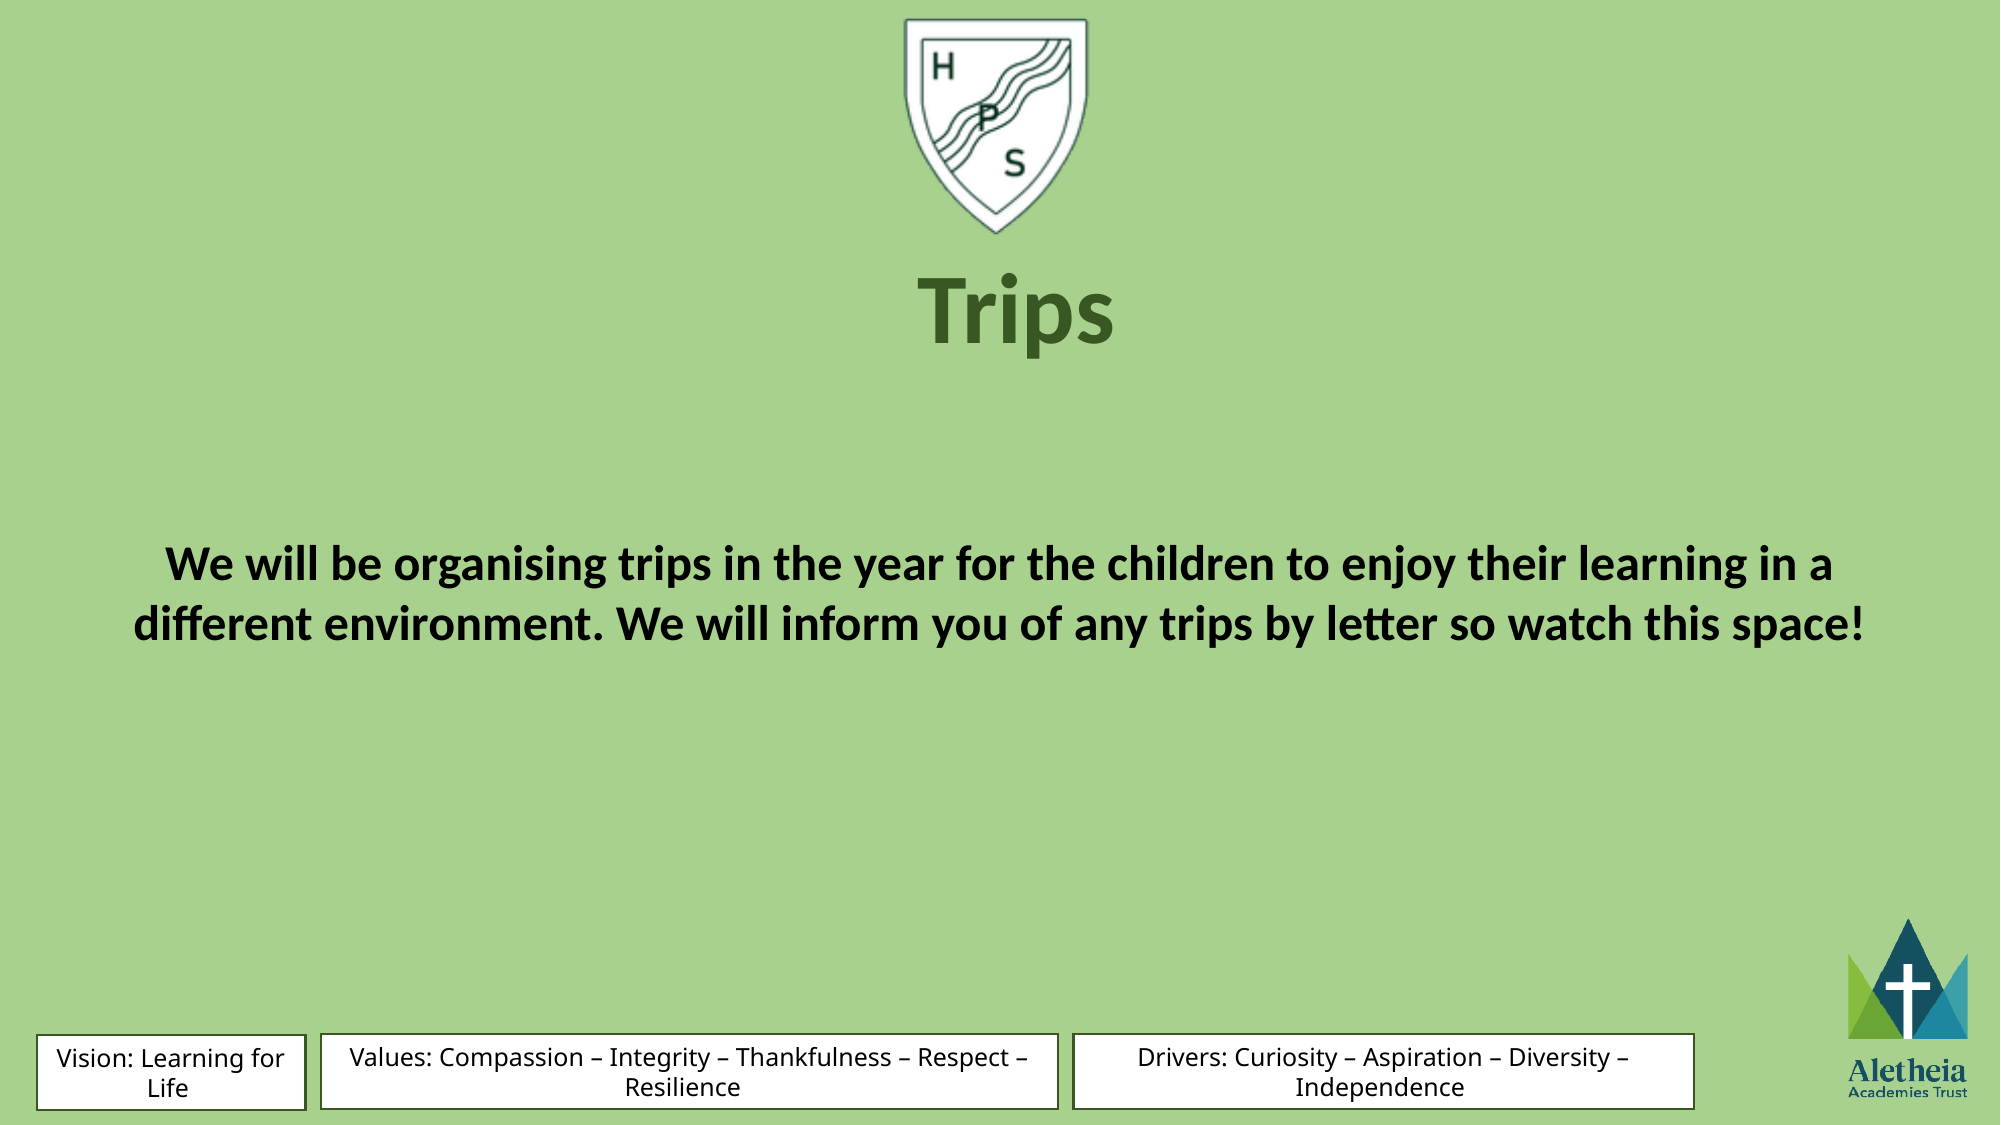

Trips
We will be organising trips in the year for the children to enjoy their learning in a different environment. We will inform you of any trips by letter so watch this space!
Values: Compassion – Integrity – Thankfulness – Respect – Resilience
Drivers: Curiosity – Aspiration – Diversity – Independence
Vision: Learning for Life